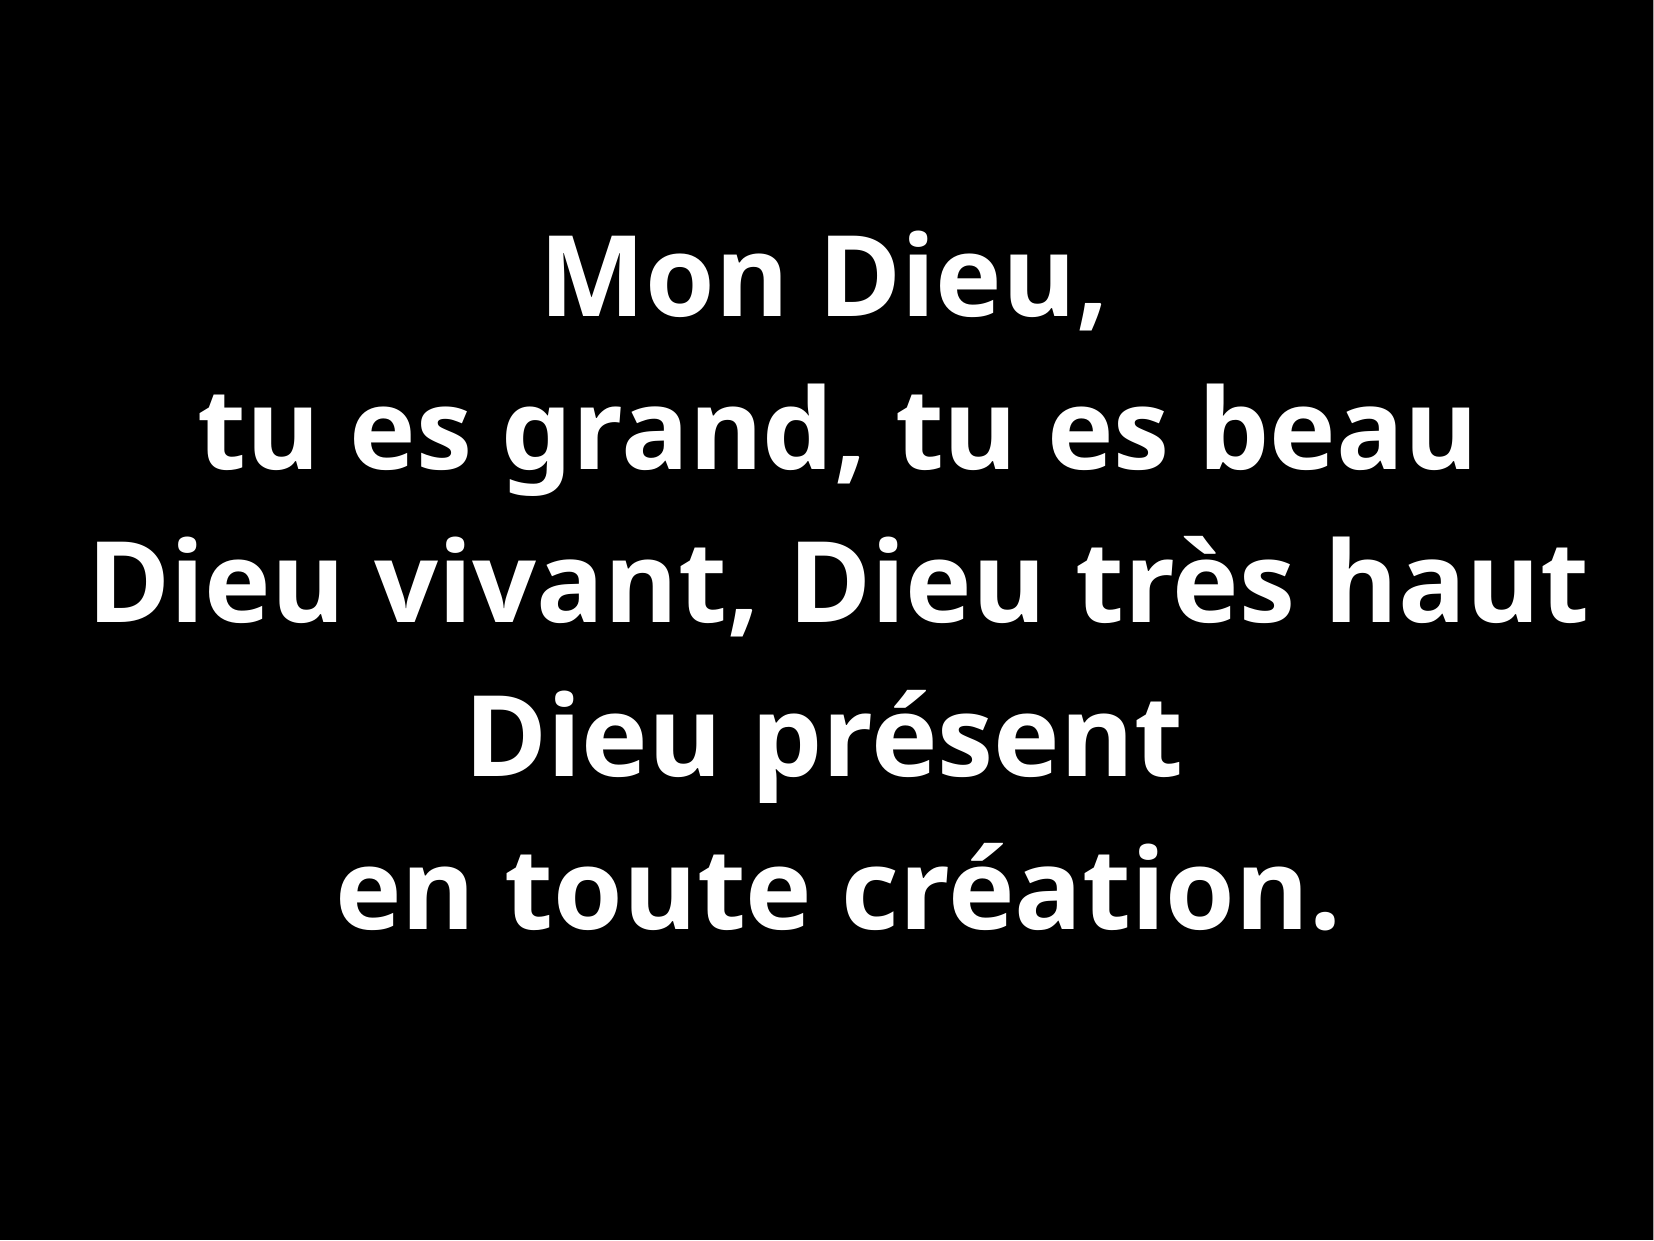

# Mon Dieu,
tu es grand, tu es beau
Dieu vivant, Dieu très haut
Dieu présent
en toute création.